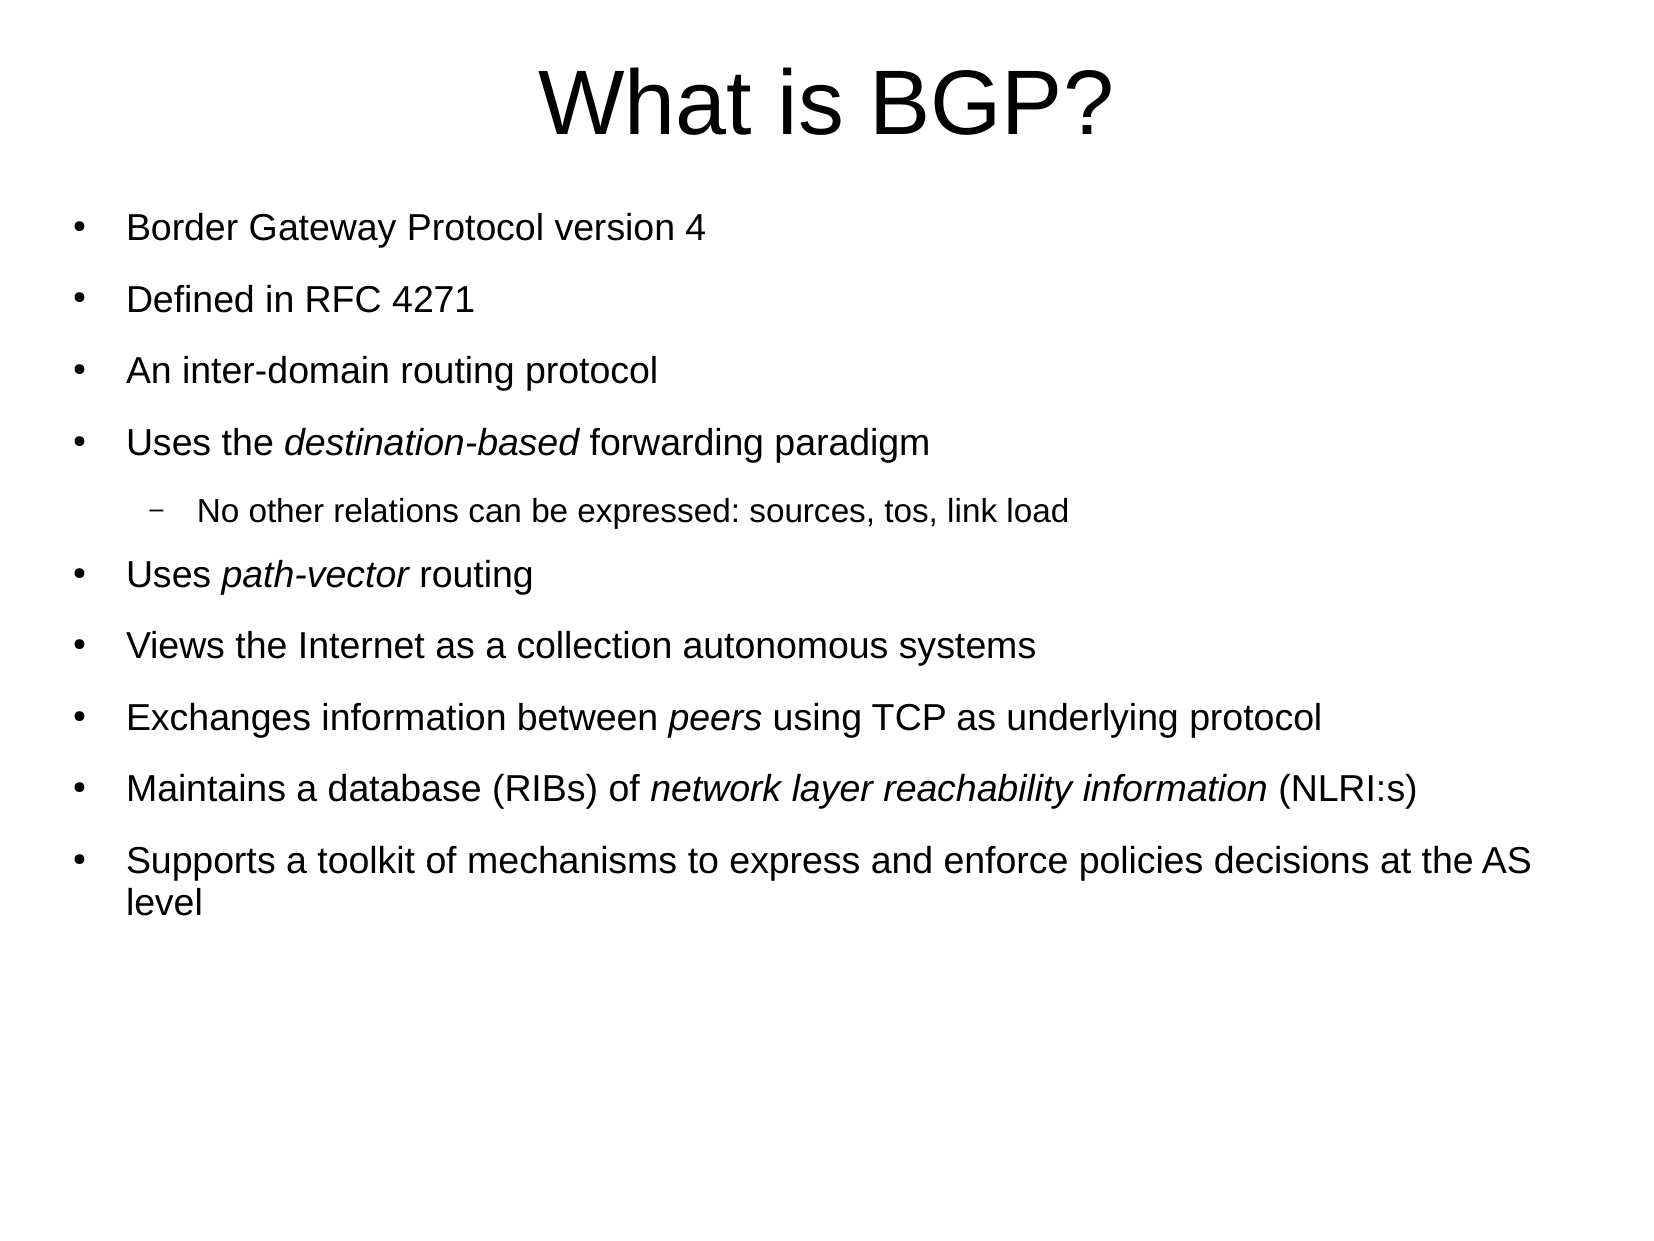

# What is BGP?
Border Gateway Protocol version 4
Defined in RFC 4271
An inter-domain routing protocol
Uses the destination-based forwarding paradigm
No other relations can be expressed: sources, tos, link load
Uses path-vector routing
Views the Internet as a collection autonomous systems
Exchanges information between peers using TCP as underlying protocol
Maintains a database (RIBs) of network layer reachability information (NLRI:s)
Supports a toolkit of mechanisms to express and enforce policies decisions at the AS level